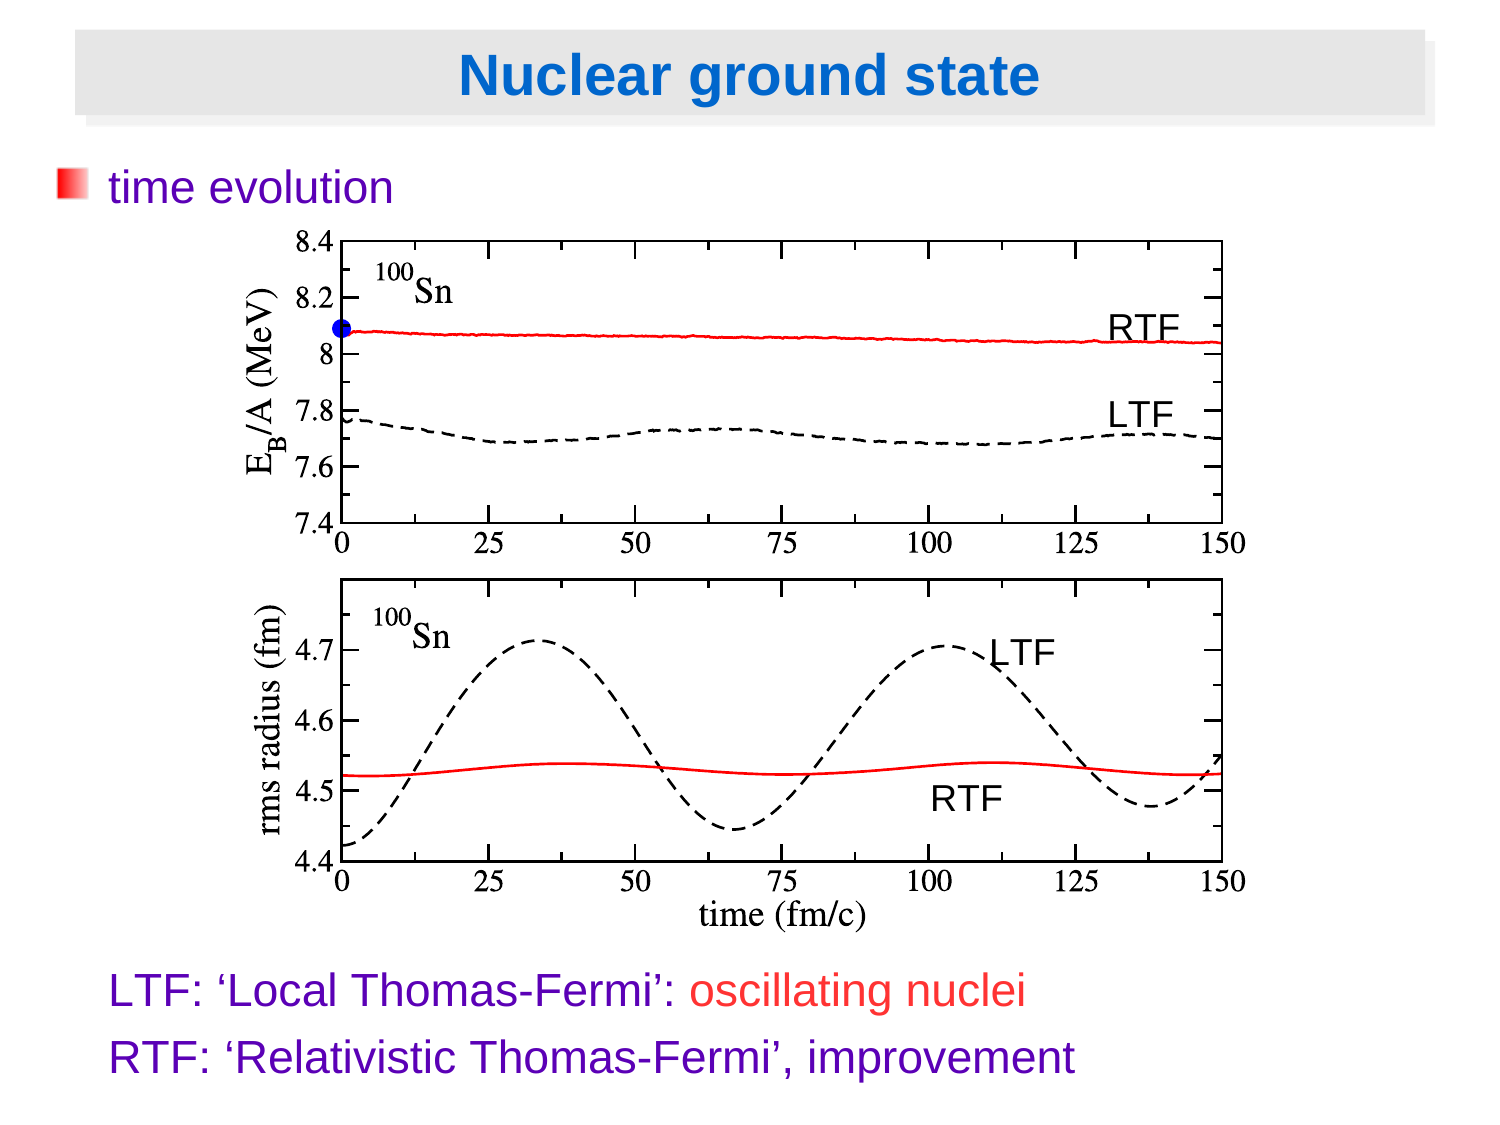

# Nuclear ground state
time evolution
LTF: ‘Local Thomas-Fermi’: oscillating nuclei
RTF: ‘Relativistic Thomas-Fermi’, improvement
RTF
LTF
LTF
RTF